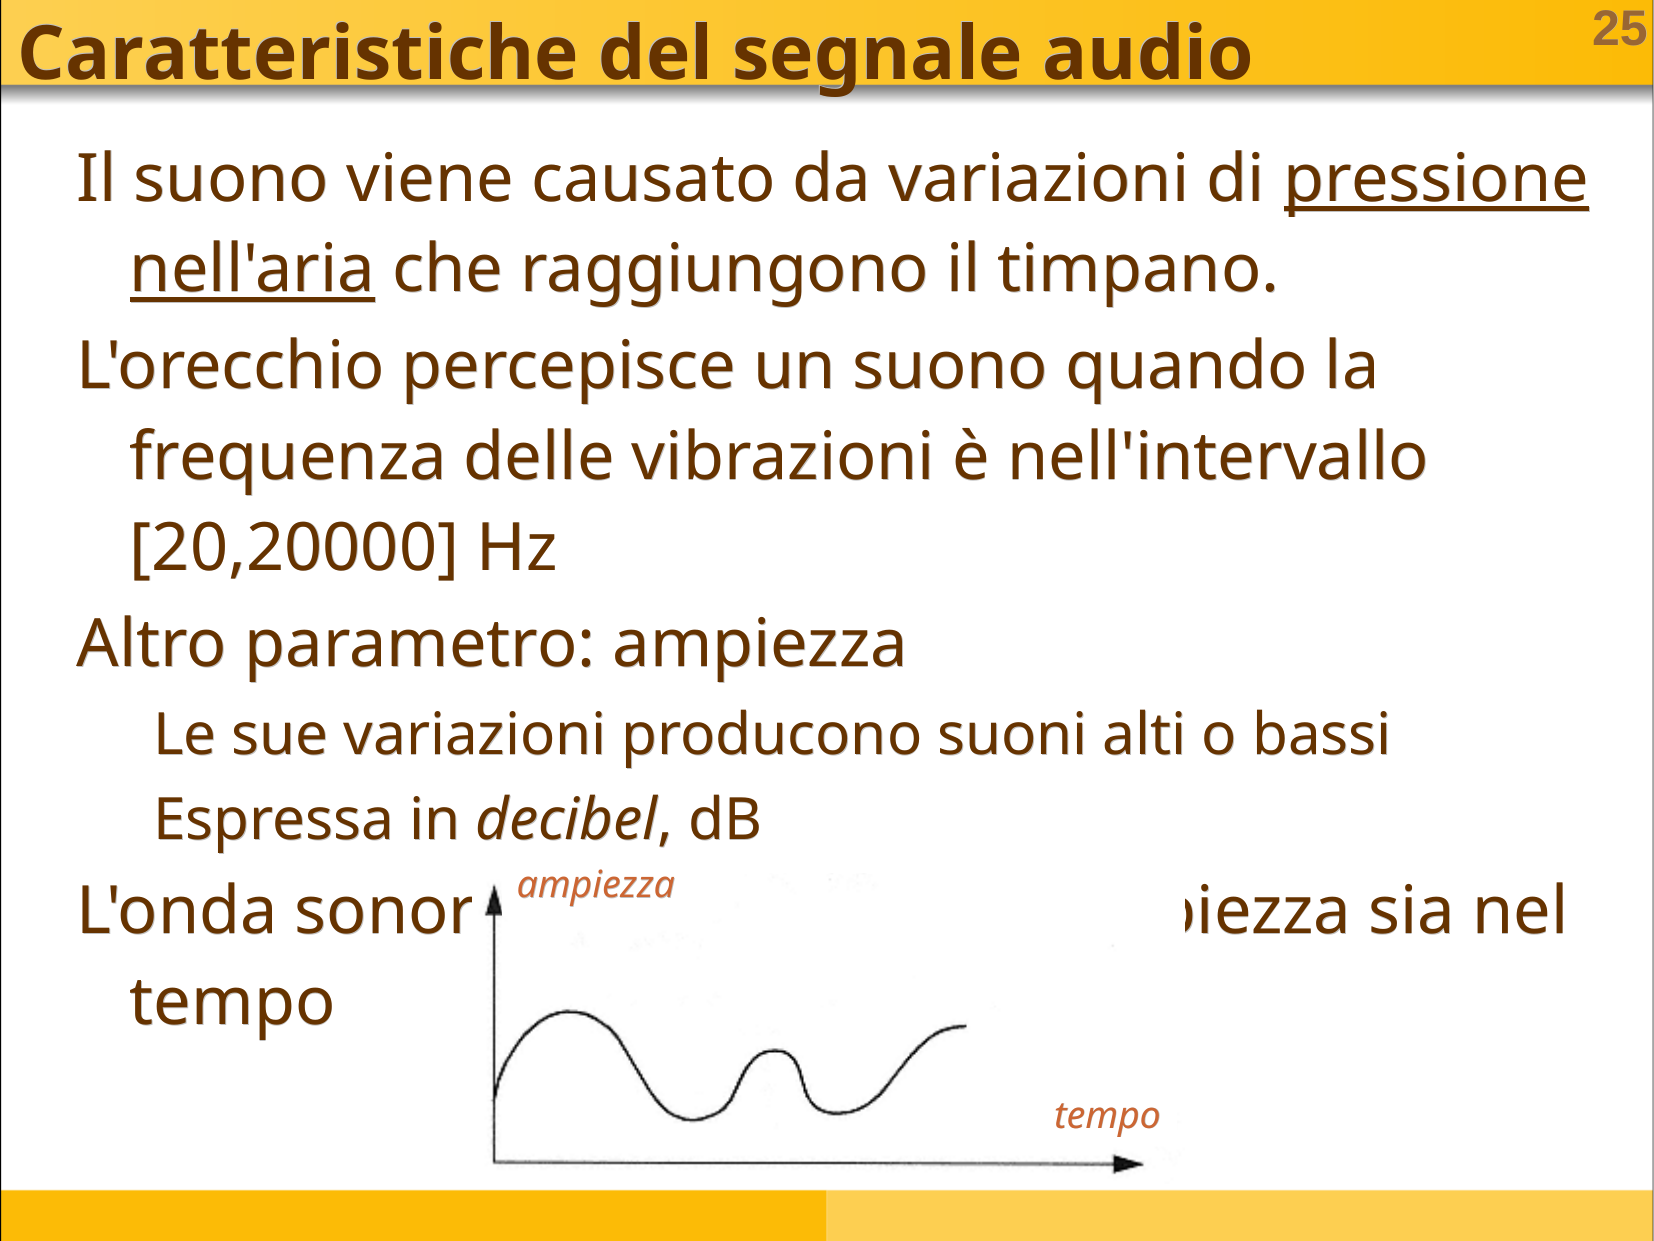

25
# Caratteristiche del segnale audio
Il suono viene causato da variazioni di pressione nell'aria che raggiungono il timpano.
L'orecchio percepisce un suono quando la frequenza delle vibrazioni è nell'intervallo [20,20000] Hz
Altro parametro: ampiezza
Le sue variazioni producono suoni alti o bassi
Espressa in decibel, dB
L'onda sonora è continua sia in ampiezza sia nel tempo
ampiezza
tempo